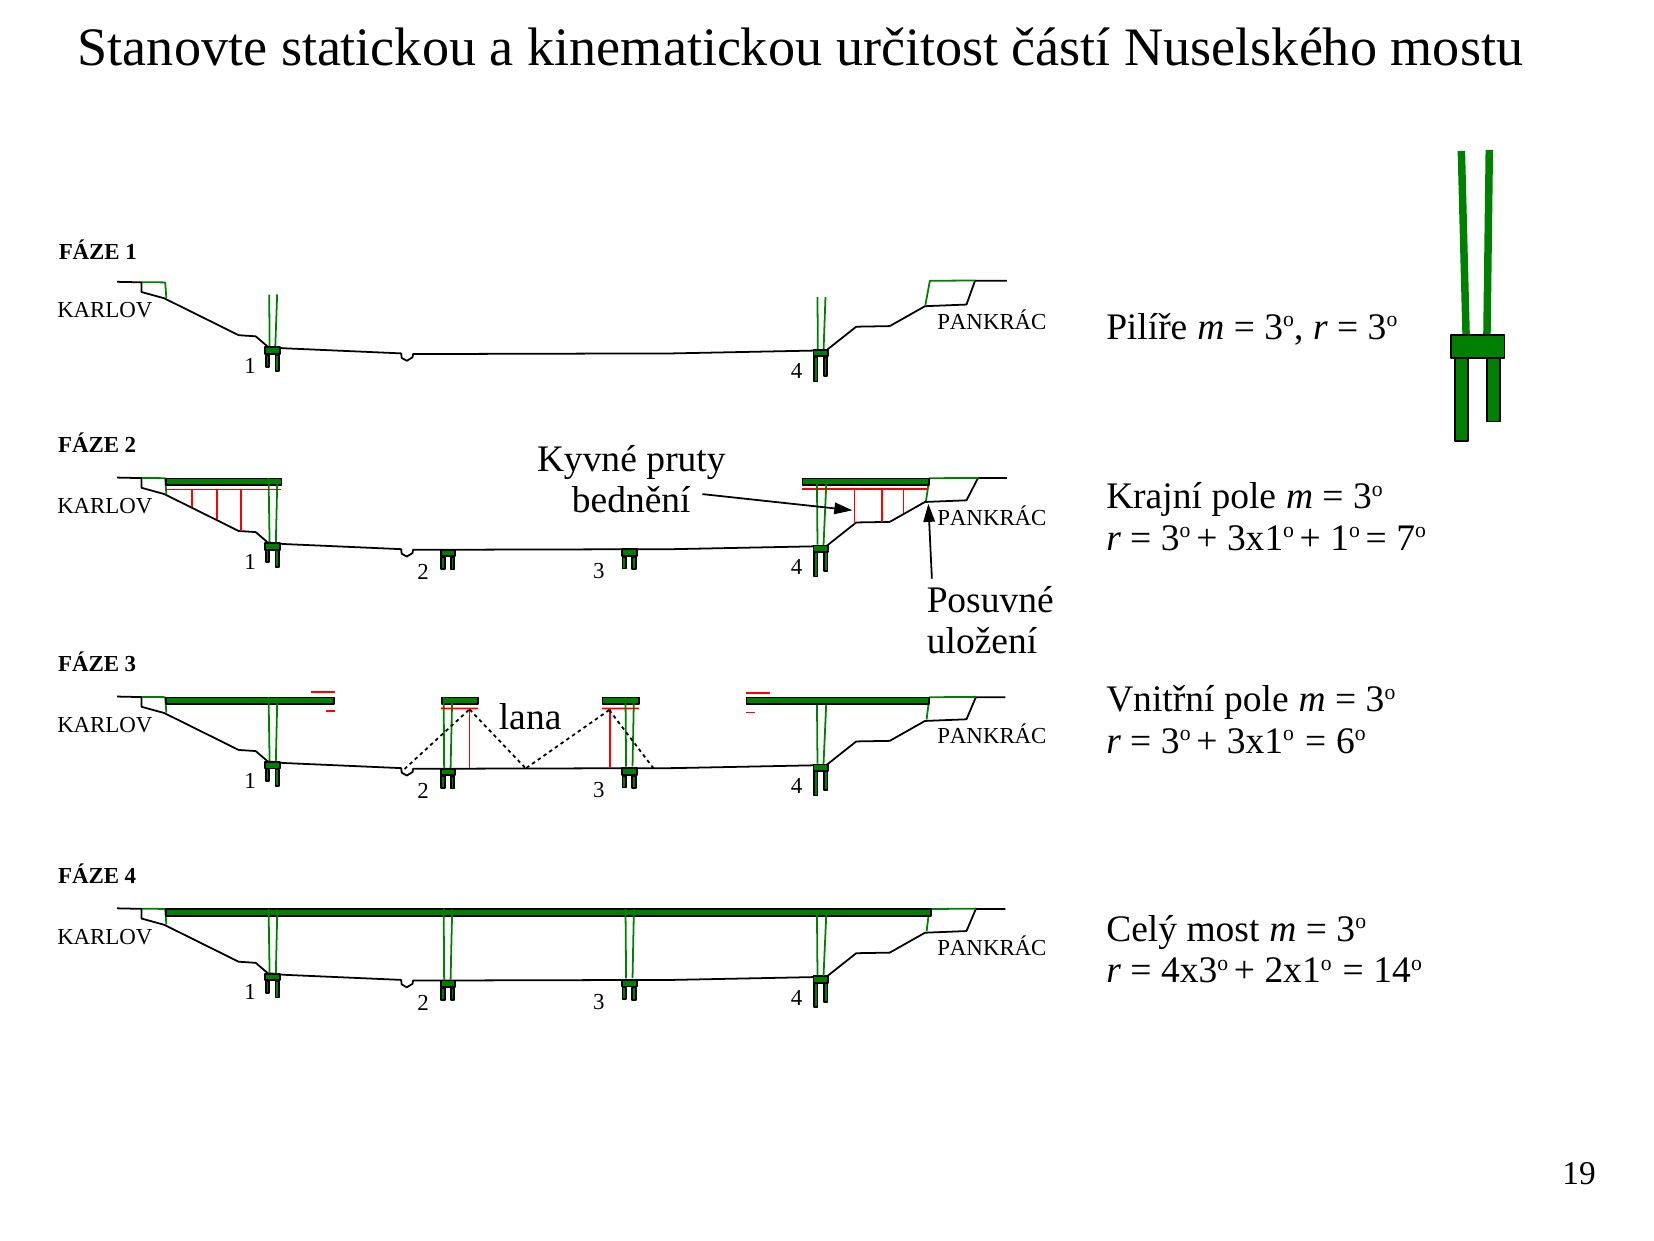

# Stanovte statickou a kinematickou určitost částí Nuselského mostu
FÁZE 1
KARLOV
Pilíře m = 3o, r = 3o
PANKRÁC
1
4
FÁZE 2
Kyvné pruty bednění
Krajní pole m = 3o
r = 3o + 3x1o + 1o = 7o
KARLOV
PANKRÁC
1
4
3
2
Posuvné uložení
FÁZE 3
Vnitřní pole m = 3o
r = 3o + 3x1o = 6o
lana
KARLOV
PANKRÁC
1
4
3
2
FÁZE 4
Celý most m = 3o
r = 4x3o + 2x1o = 14o
KARLOV
PANKRÁC
1
4
3
2
19